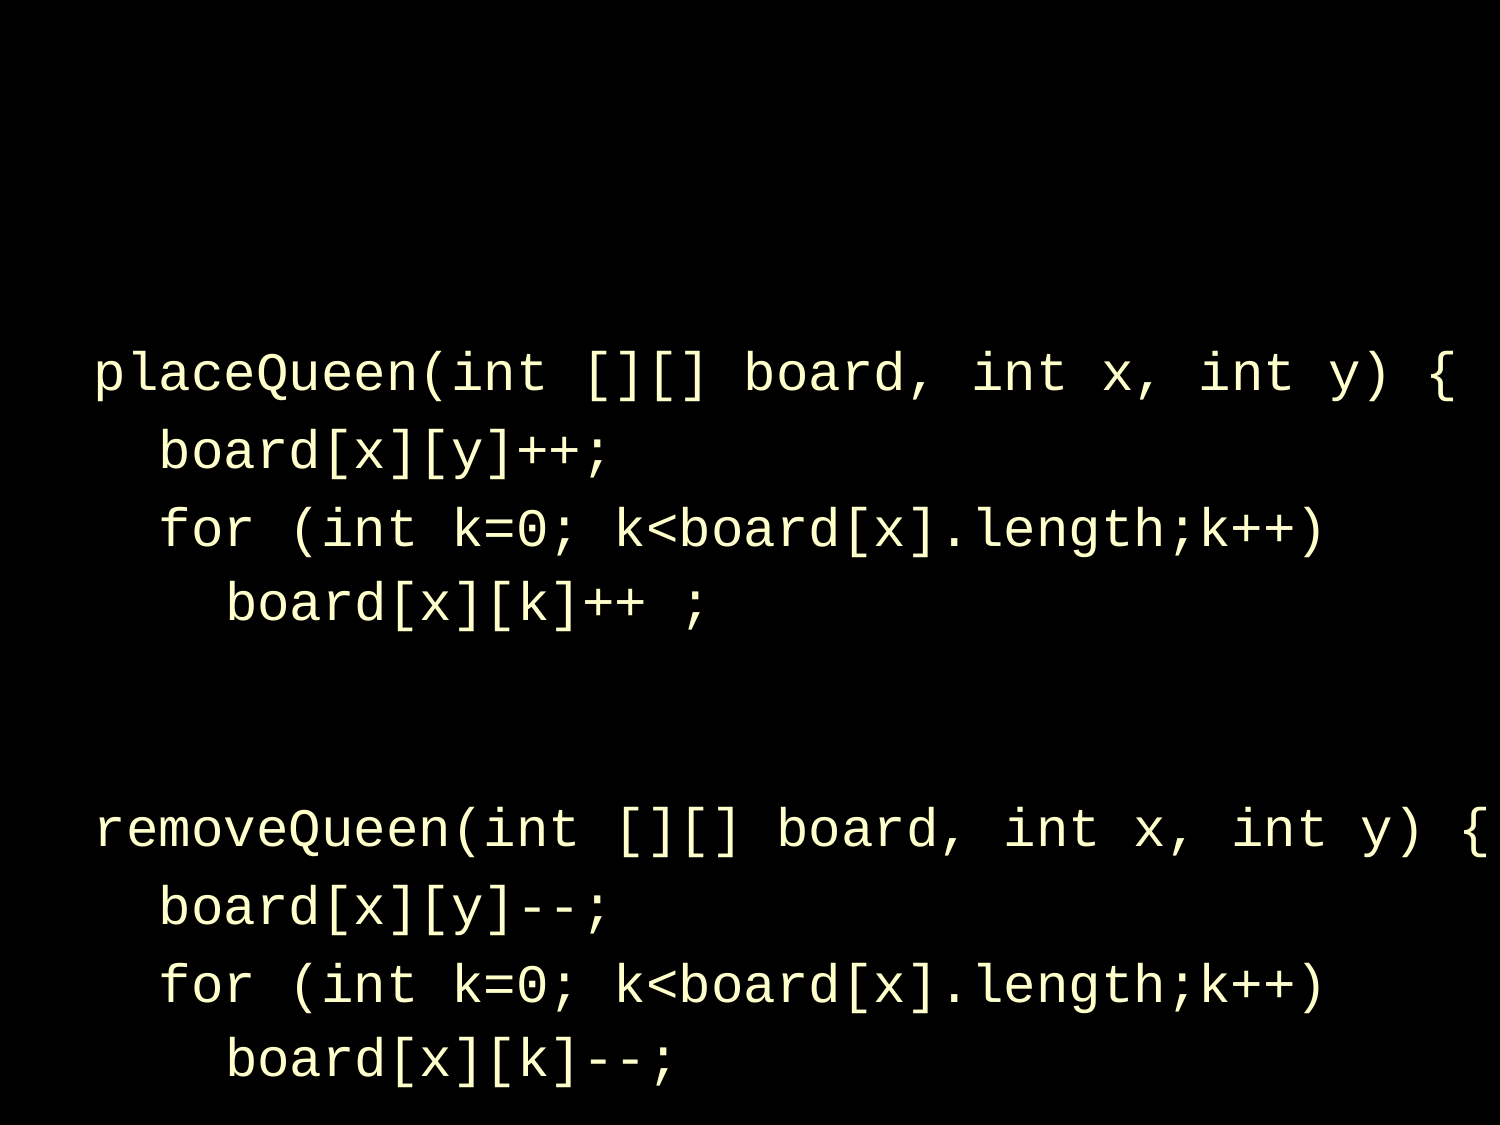

#
placeQueen(int [][] board, int x, int y) {
 board[x][y]++;
 for (int k=0; k<board[x].length;k++)
board[x][k]++ ;
removeQueen(int [][] board, int x, int y) {
 board[x][y]--;
 for (int k=0; k<board[x].length;k++)
board[x][k]--;